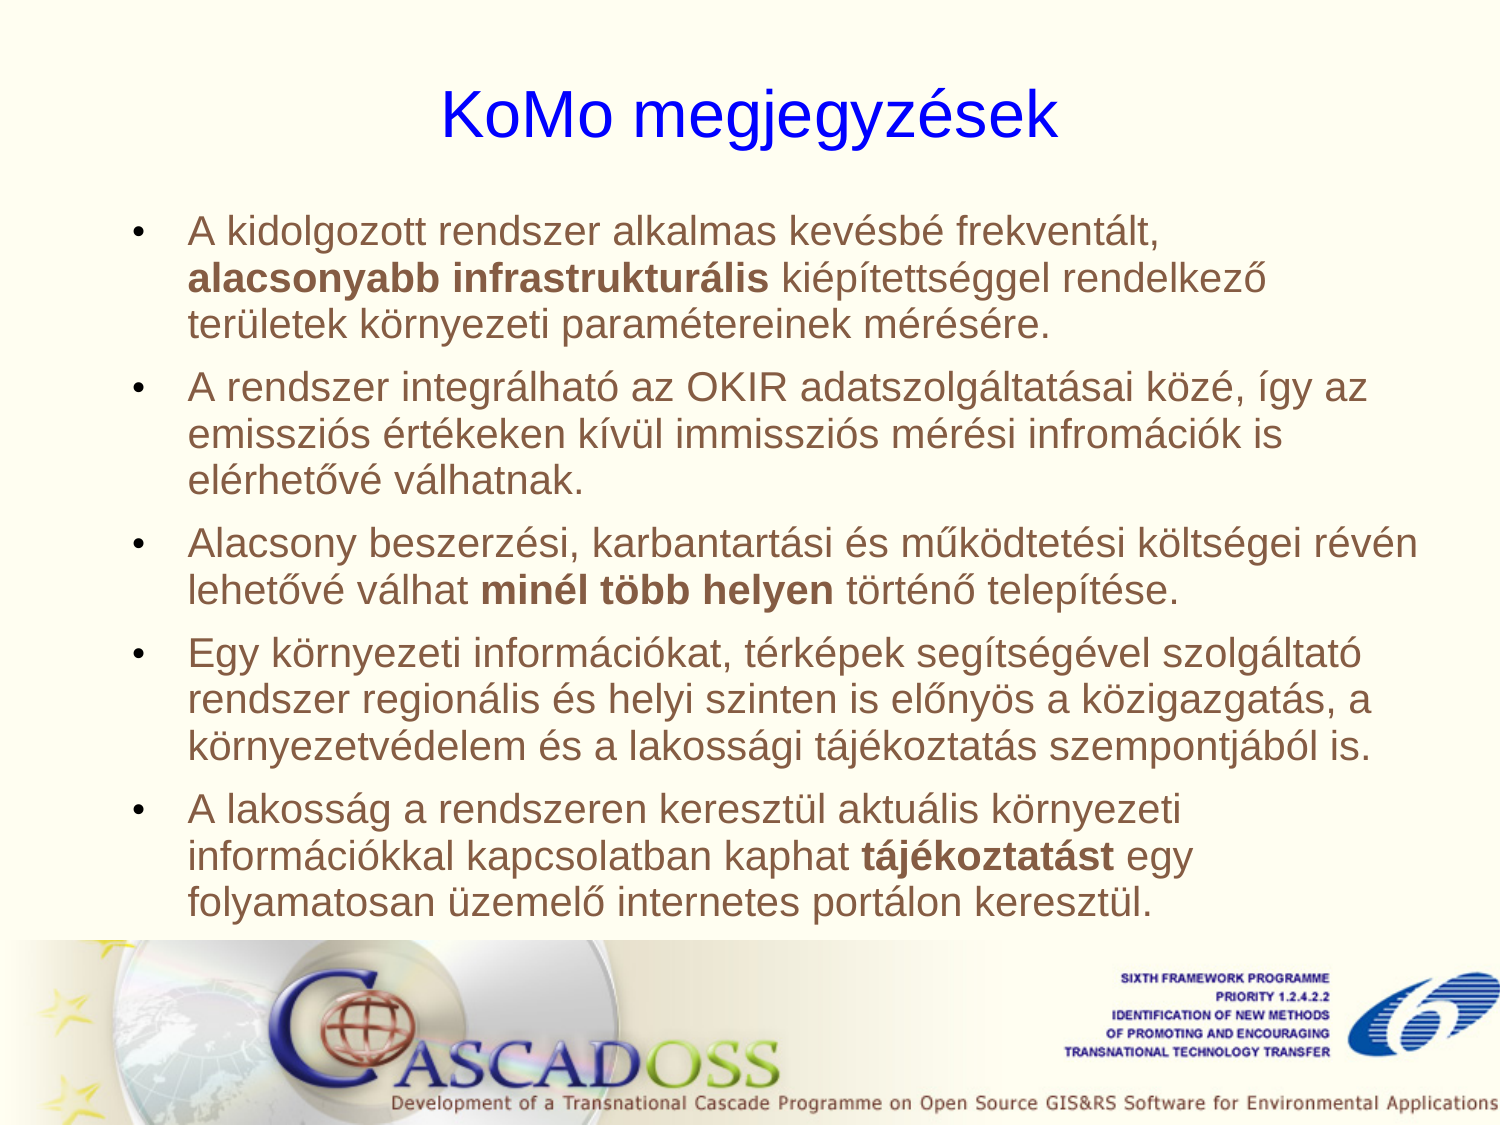

# KoMo megjegyzések
A kidolgozott rendszer alkalmas kevésbé frekventált, alacsonyabb infrastrukturális kiépítettséggel rendelkező területek környezeti paramétereinek mérésére.
A rendszer integrálható az OKIR adatszolgáltatásai közé, így az emissziós értékeken kívül immissziós mérési infromációk is elérhetővé válhatnak.
Alacsony beszerzési, karbantartási és működtetési költségei révén lehetővé válhat minél több helyen történő telepítése.
Egy környezeti információkat, térképek segítségével szolgáltató rendszer regionális és helyi szinten is előnyös a közigazgatás, a környezetvédelem és a lakossági tájékoztatás szempontjából is.
A lakosság a rendszeren keresztül aktuális környezeti információkkal kapcsolatban kaphat tájékoztatást egy folyamatosan üzemelő internetes portálon keresztül.